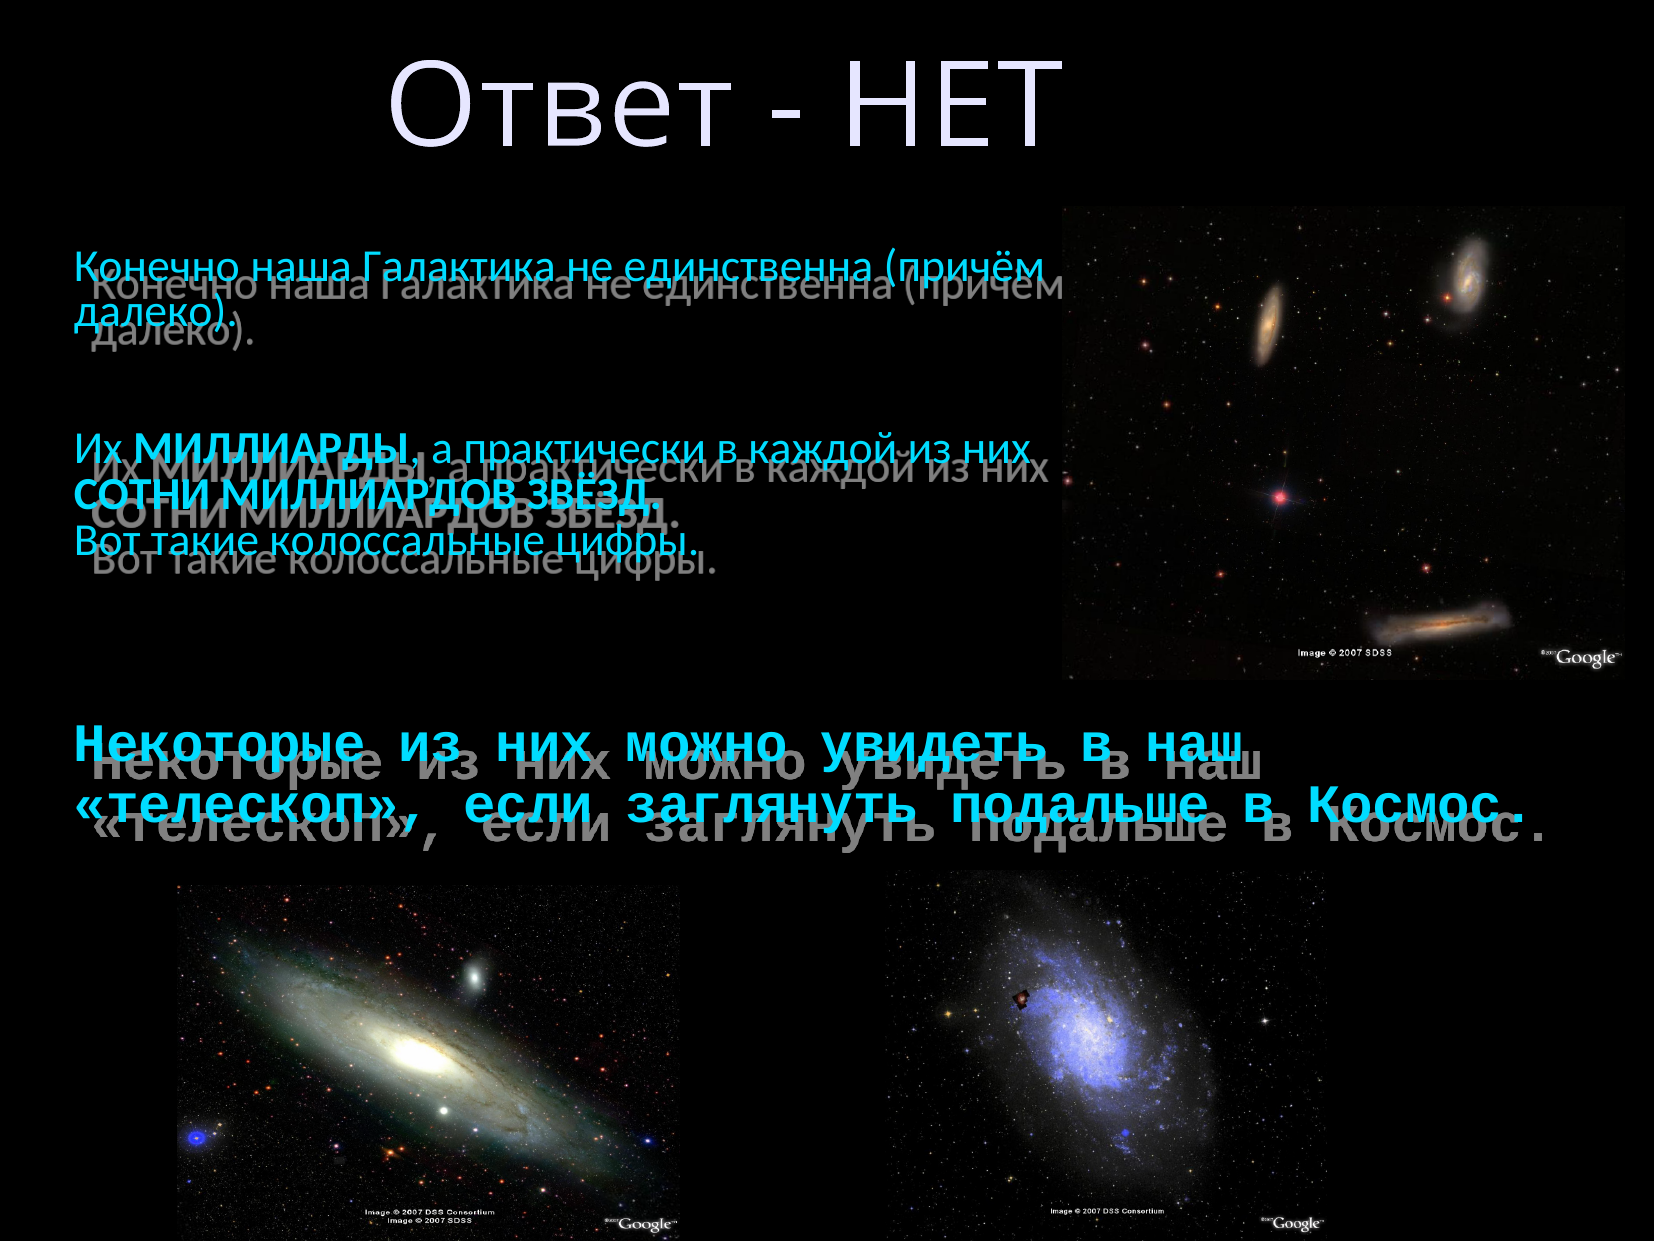

Ответ - НЕТ
Конечно наша Галактика не единственна (причём далеко).
Их МИЛЛИАРДЫ, а практически в каждой из них СОТНИ МИЛЛИАРДОВ ЗВЁЗД.
Вот такие колоссальные цифры.
Некоторые из них можно увидеть в наш «телескоп», если заглянуть подальше в Космос.